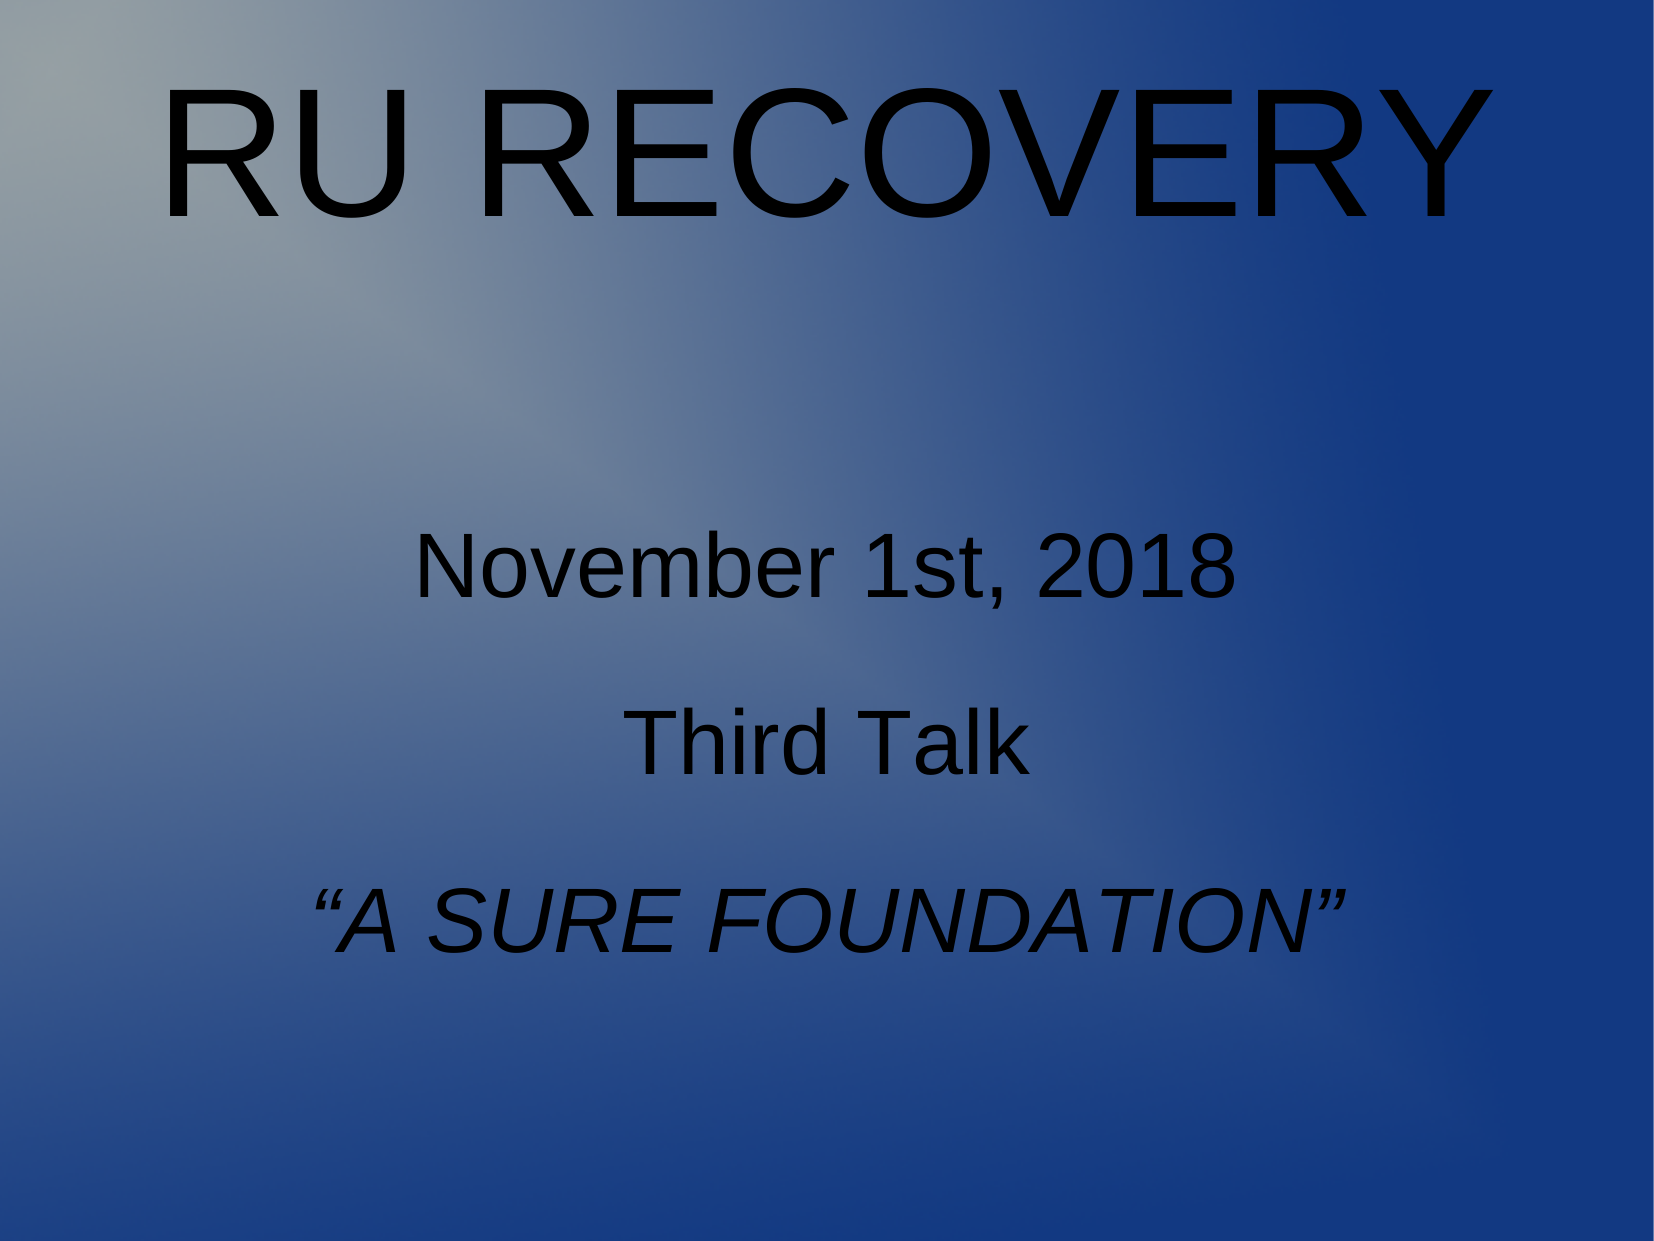

# RU RECOVERY
November 1st, 2018
Third Talk
“A SURE FOUNDATION”